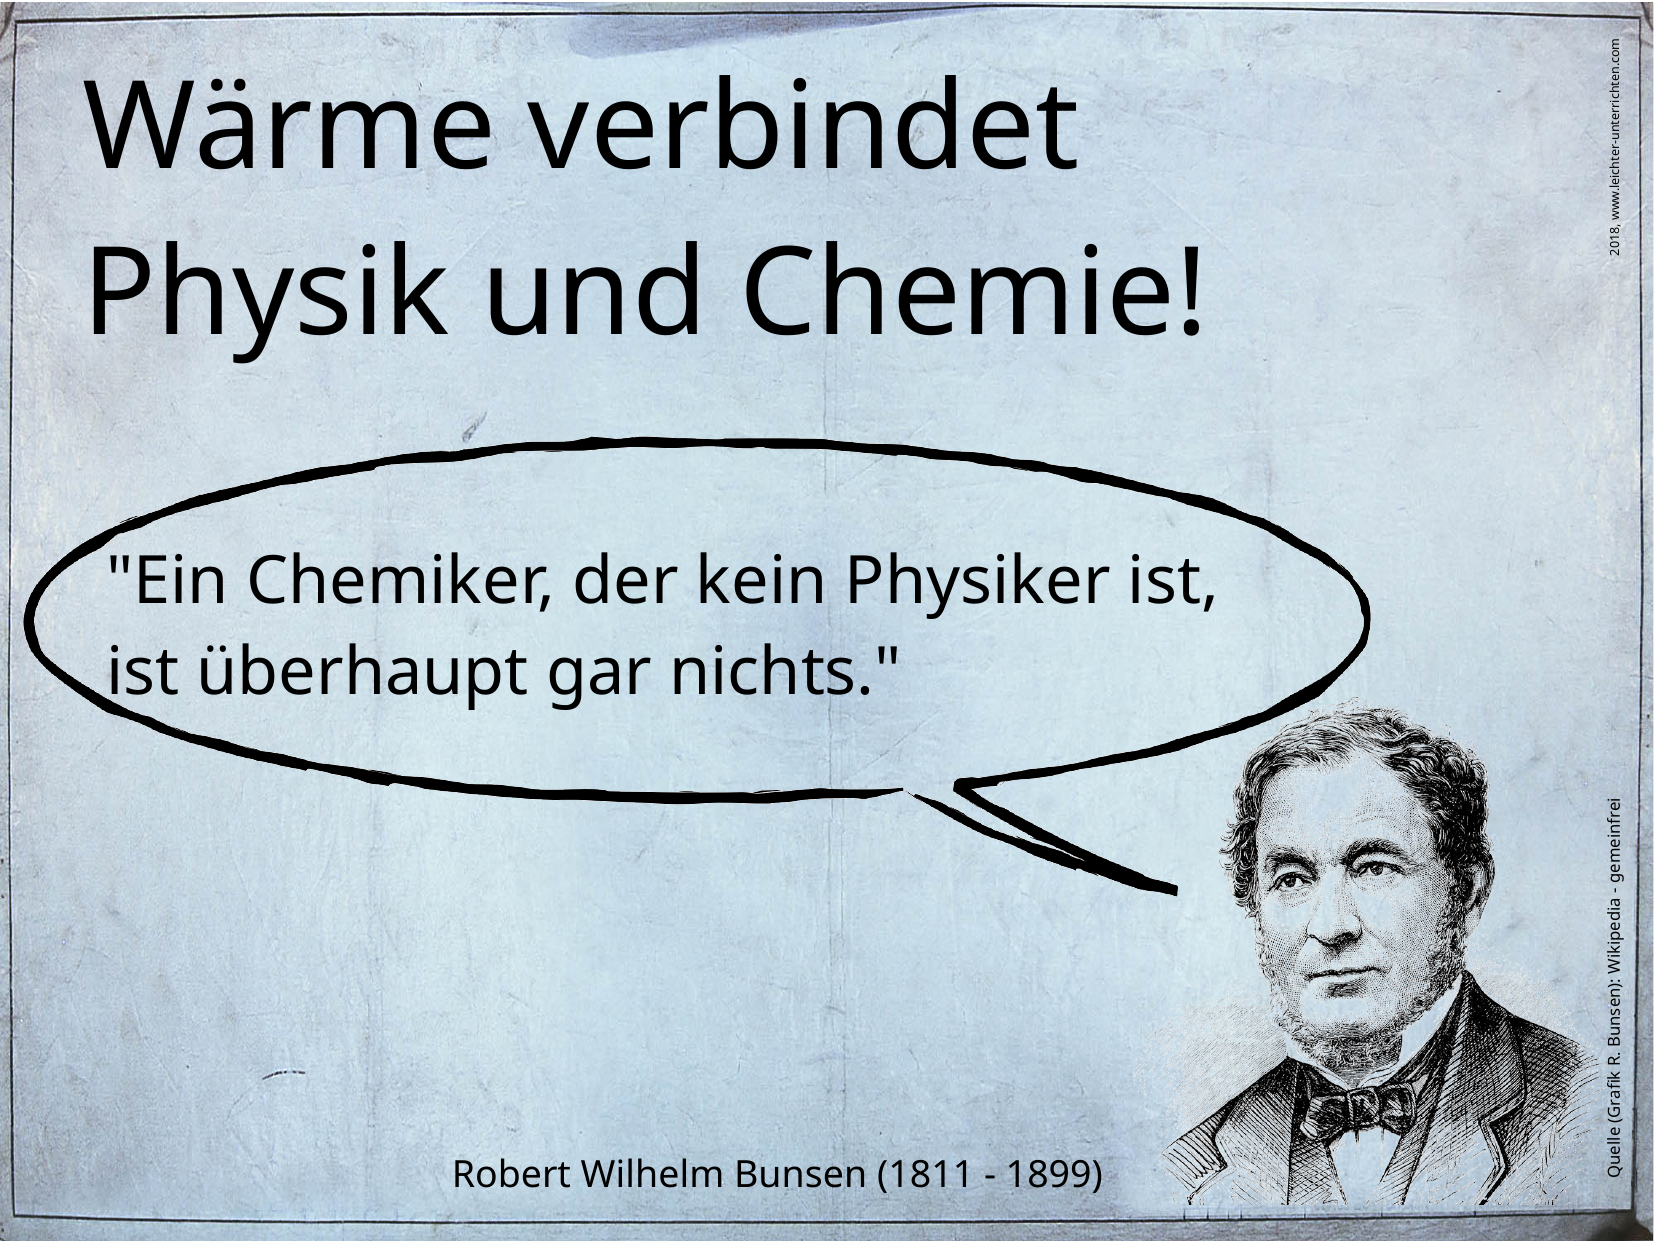

# Wärme verbindet Physik und Chemie!
"Ein Chemiker, der kein Physiker ist,
ist überhaupt gar nichts."
Quelle (Grafik R. Bunsen): Wikipedia - gemeinfrei
Robert Wilhelm Bunsen (1811 - 1899)